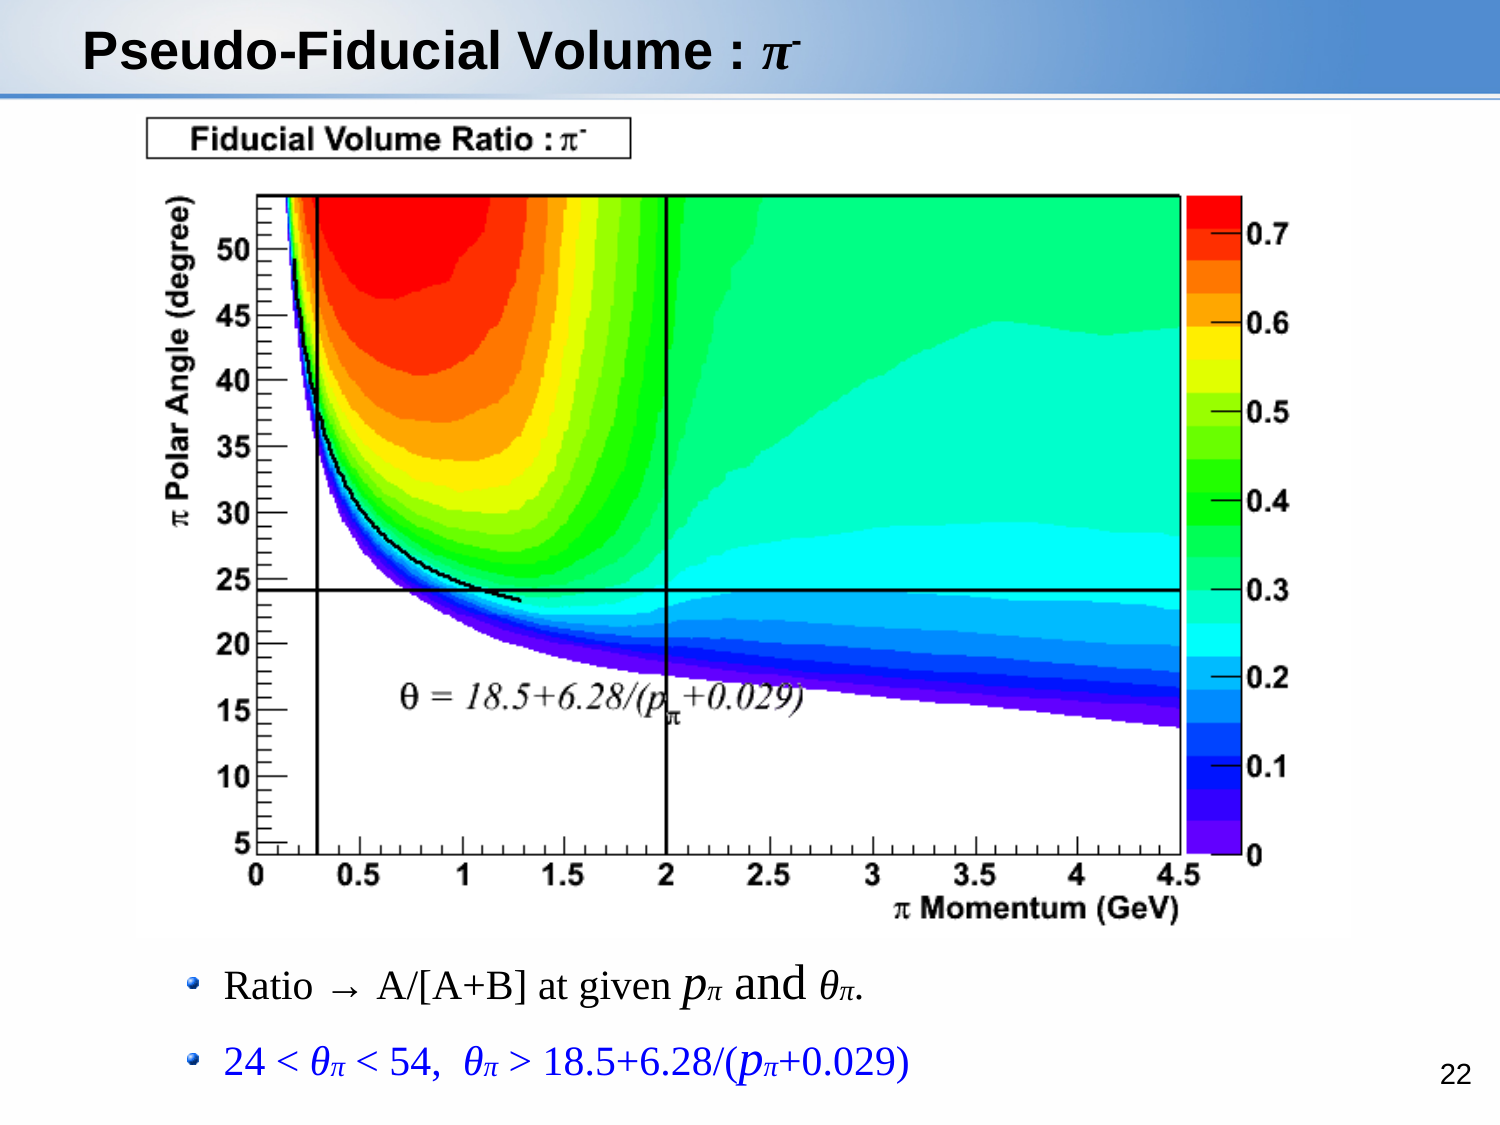

# Pseudo-Fiducial Volume : π-
Ratio → A/[A+B] at given pπ and θπ.
24 < θπ < 54, θπ > 18.5+6.28/(pπ+0.029)